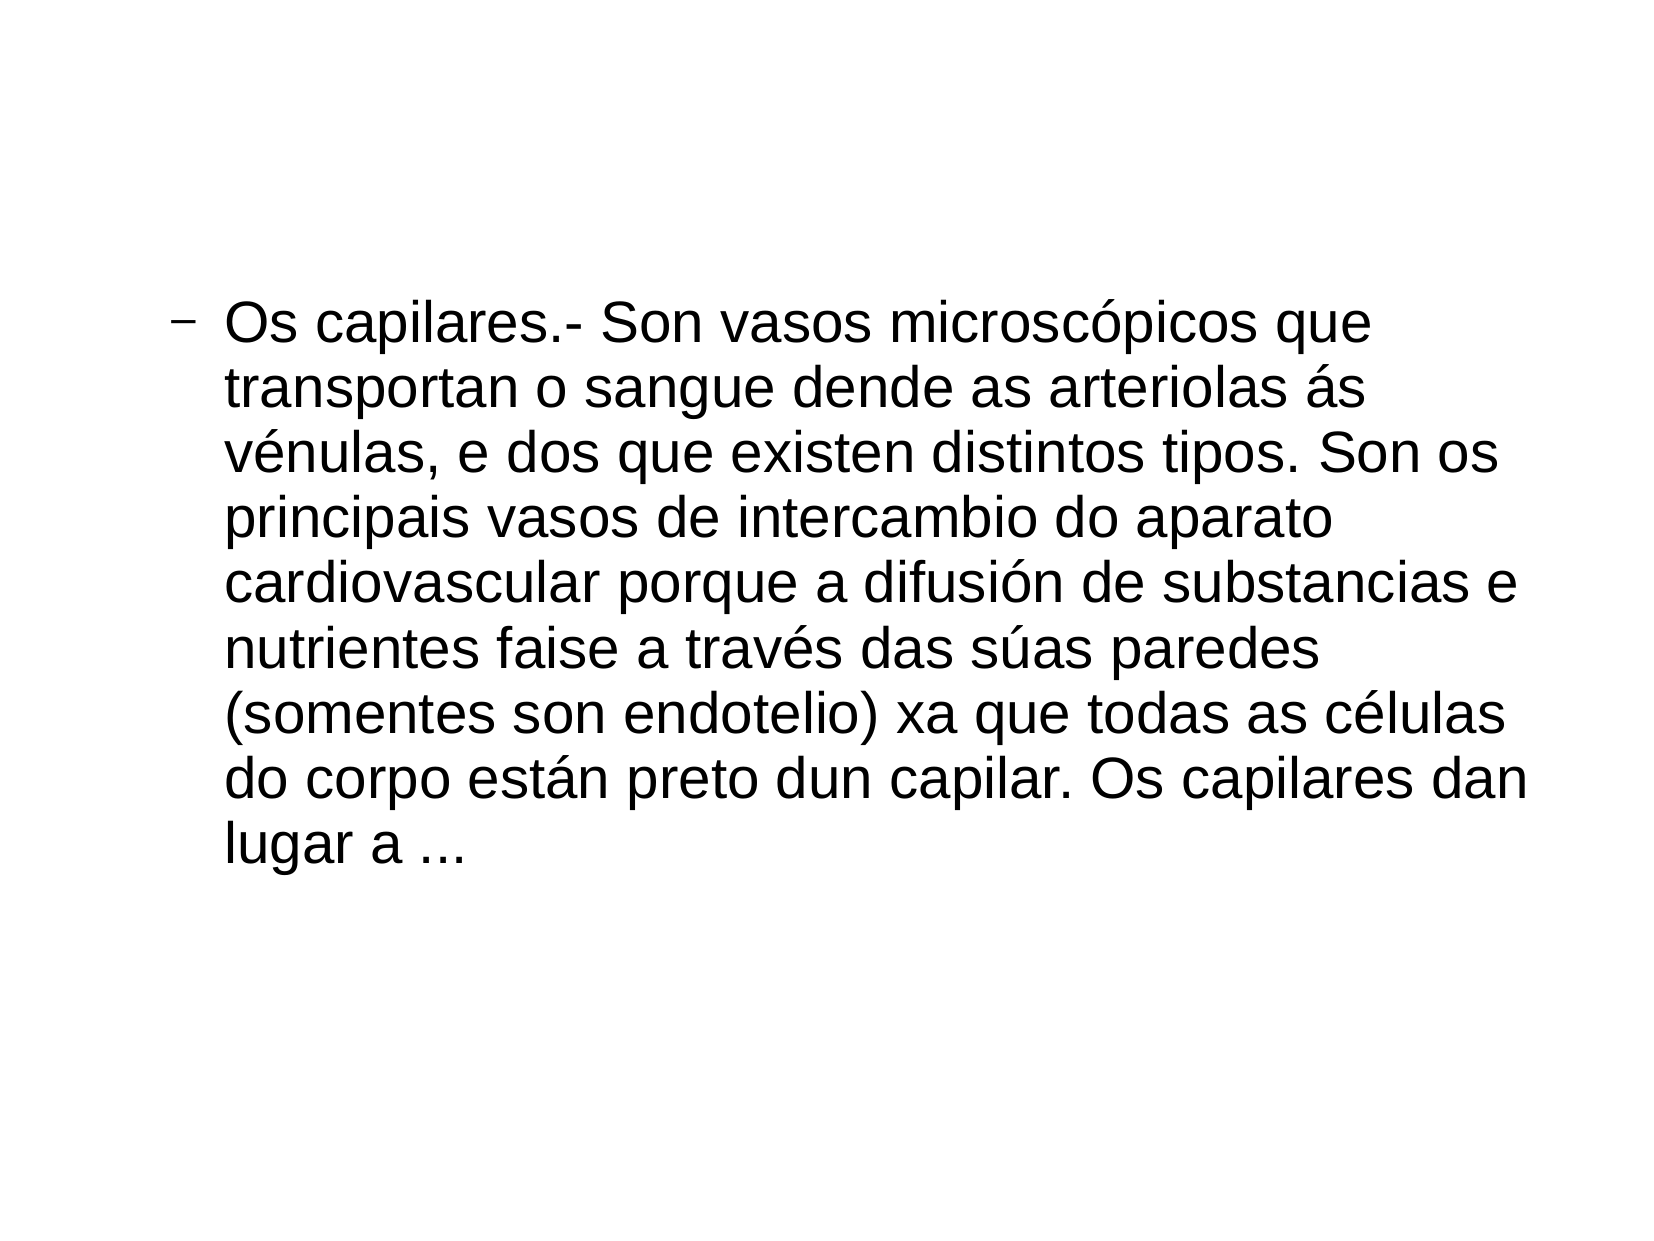

#
Os capilares.- Son vasos microscópicos que transportan o sangue dende as arteriolas ás vénulas, e dos que existen distintos tipos. Son os principais vasos de intercambio do aparato cardiovascular porque a difusión de substancias e nutrientes faise a través das súas paredes (somentes son endotelio) xa que todas as células do corpo están preto dun capilar. Os capilares dan lugar a ...